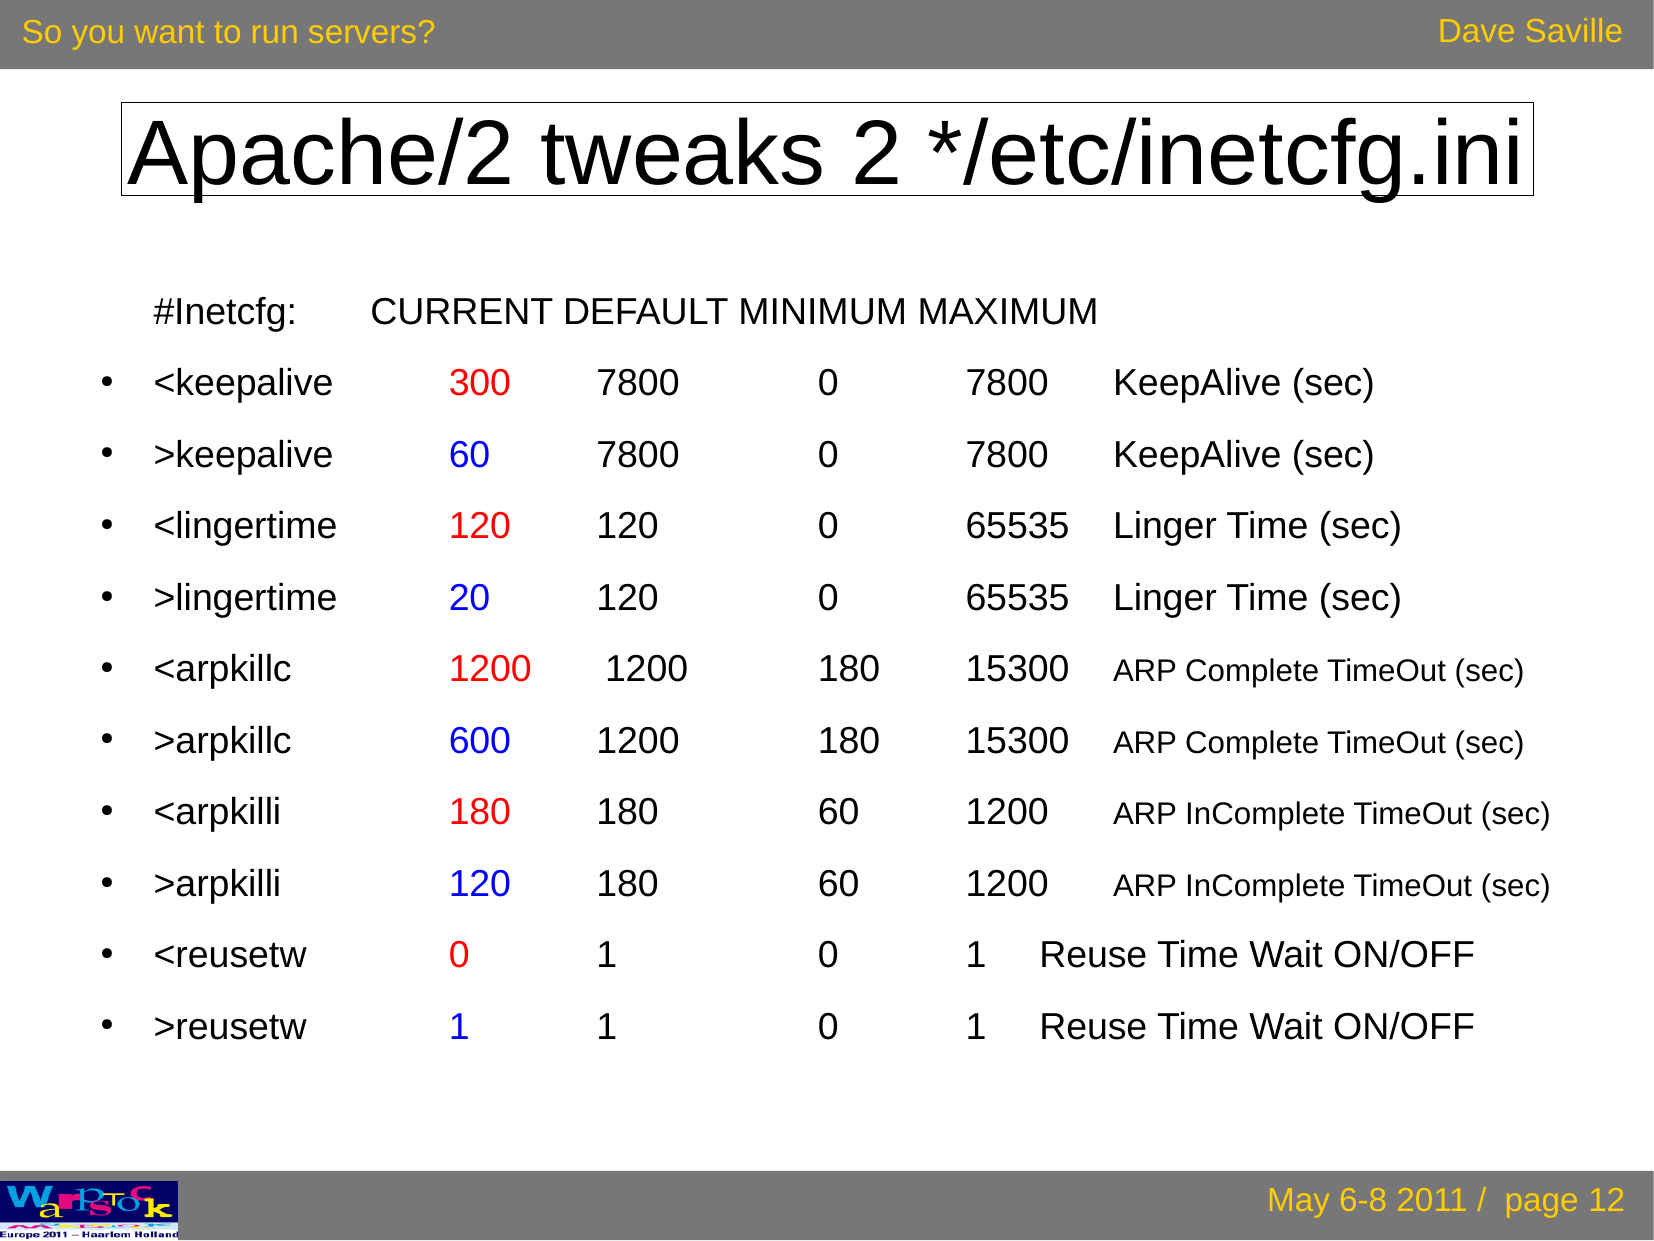

# Apache/2 tweaks 2 */etc/inetcfg.ini
#Inetcfg: CURRENT DEFAULT MINIMUM MAXIMUM
<keepalive		300		7800 		0 	7800 	KeepAlive (sec)
>keepalive		60 	7800 		0 	7800 	KeepAlive (sec)
<lingertime 		120 	120 	 	0 	 	65535	Linger Time (sec)
>lingertime 	20 	120 		0 	65535 	Linger Time (sec)
<arpkillc		 	1200 1200 	180 	15300 	ARP Complete TimeOut (sec)
>arpkillc 		600 	1200 	180 	15300 	ARP Complete TimeOut (sec)
<arpkilli		 	180 	180 		60 	1200 	ARP InComplete TimeOut (sec)
>arpkilli 		120 	180 		60 	1200 	ARP InComplete TimeOut (sec)
<reusetw 	0 	1 		0 	1 	Reuse Time Wait ON/OFF
>reusetw 	1 	1 		0 	1 	Reuse Time Wait ON/OFF